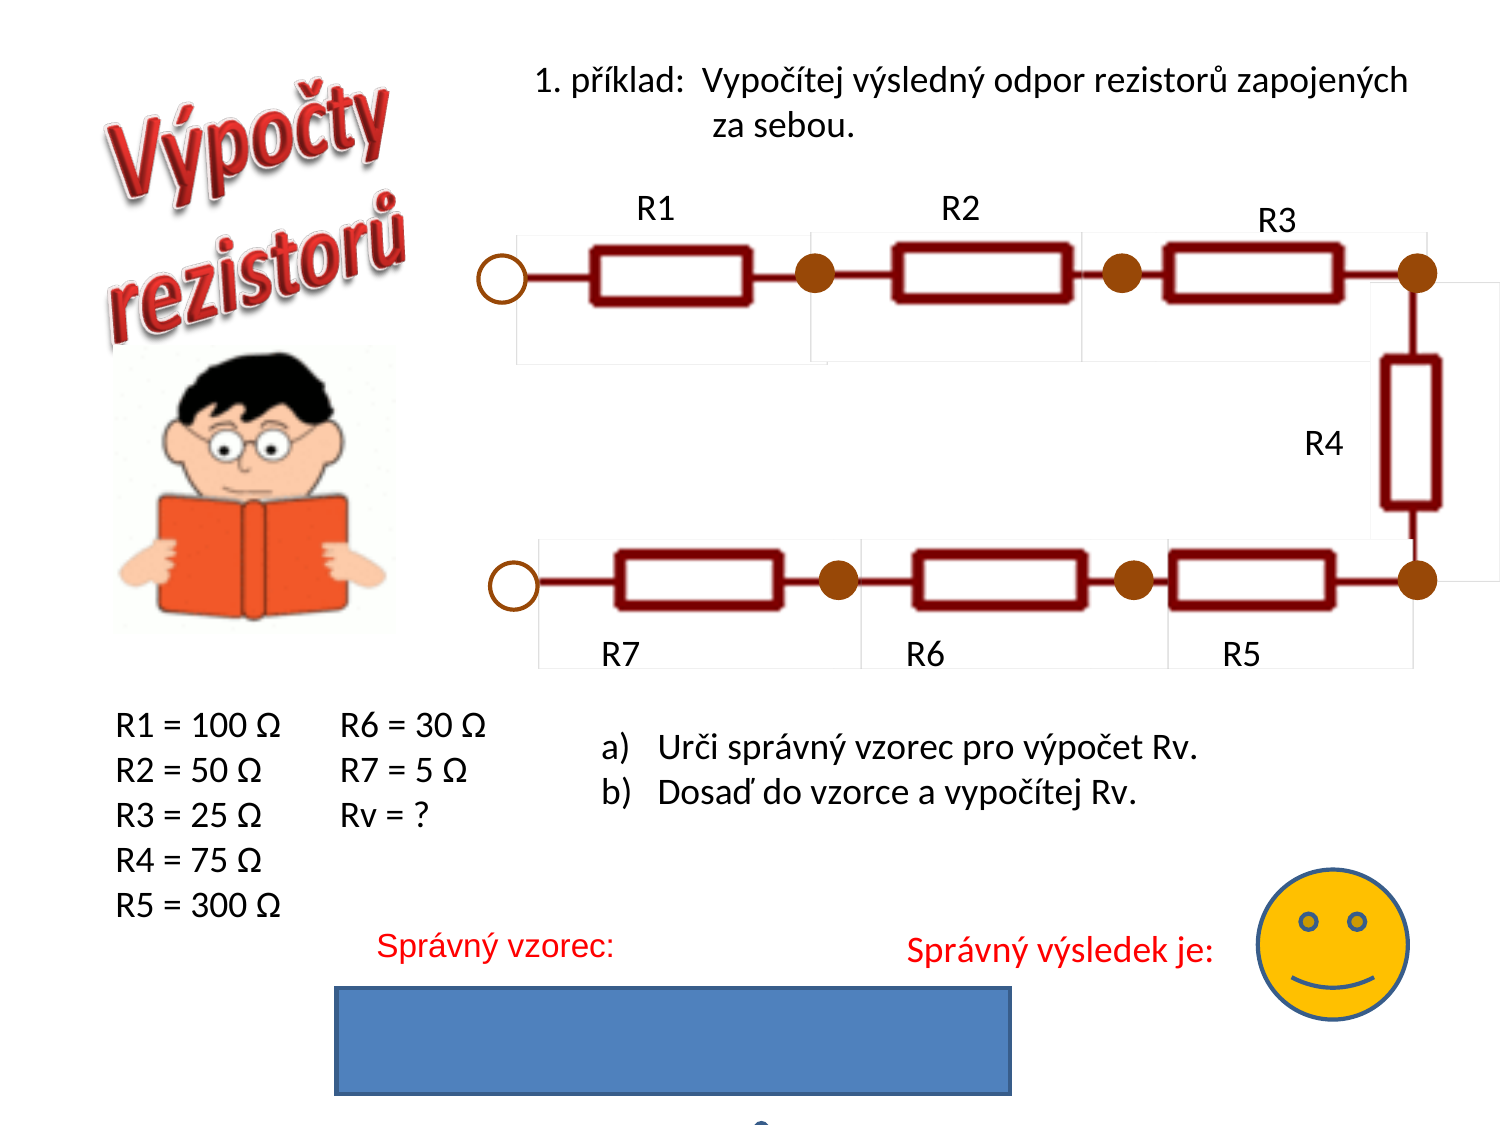

1. příklad: Vypočítej výsledný odpor rezistorů zapojených
 za sebou.
R1
R2
R3
R4
R7
R6
R5
R1 = 100 Ω
R2 = 50 Ω
R3 = 25 Ω
R4 = 75 Ω
R5 = 300 Ω
R6 = 30 Ω
R7 = 5 Ω
Rv = ?
Urči správný vzorec pro výpočet Rv.
Dosaď do vzorce a vypočítej Rv.
585
Ω
Správný vzorec:
Správný výsledek je:
Rv = R1 + R2 + R3 + R4 + R5 + R6 + R7